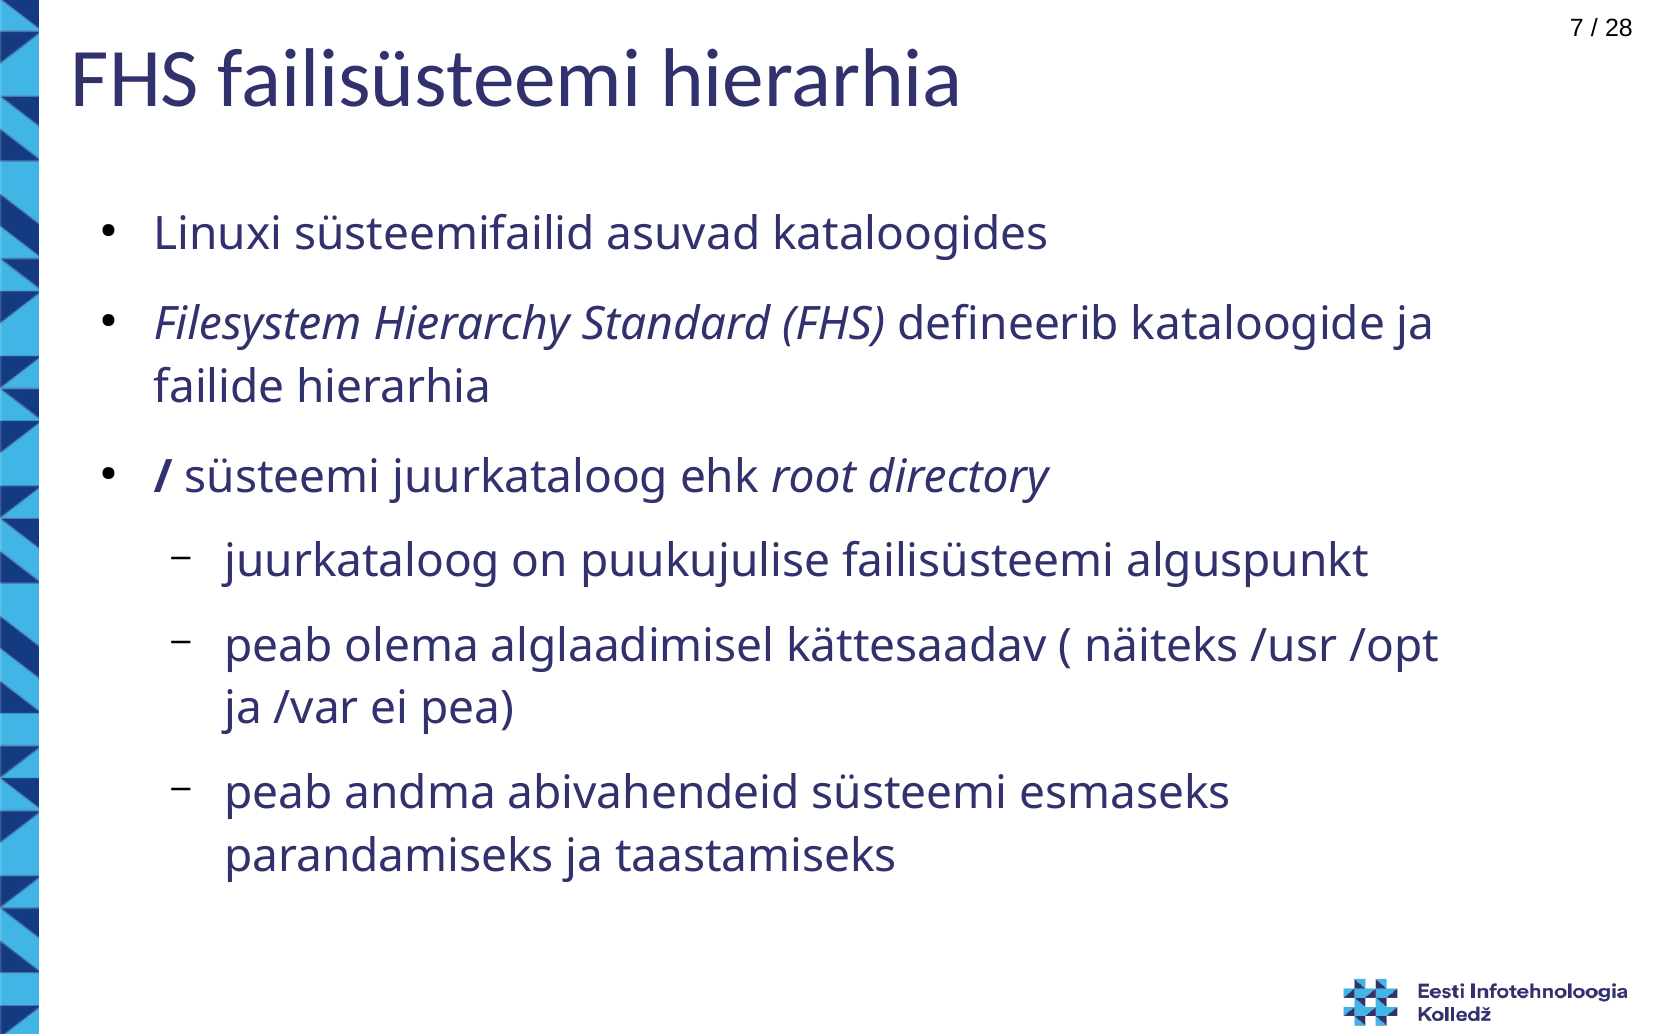

# FHS failisüsteemi hierarhia
Linuxi süsteemifailid asuvad kataloogides
Filesystem Hierarchy Standard (FHS) defineerib kataloogide ja failide hierarhia
/ süsteemi juurkataloog ehk root directory
juurkataloog on puukujulise failisüsteemi alguspunkt
peab olema alglaadimisel kättesaadav ( näiteks /usr /opt ja /var ei pea)
peab andma abivahendeid süsteemi esmaseks parandamiseks ja taastamiseks